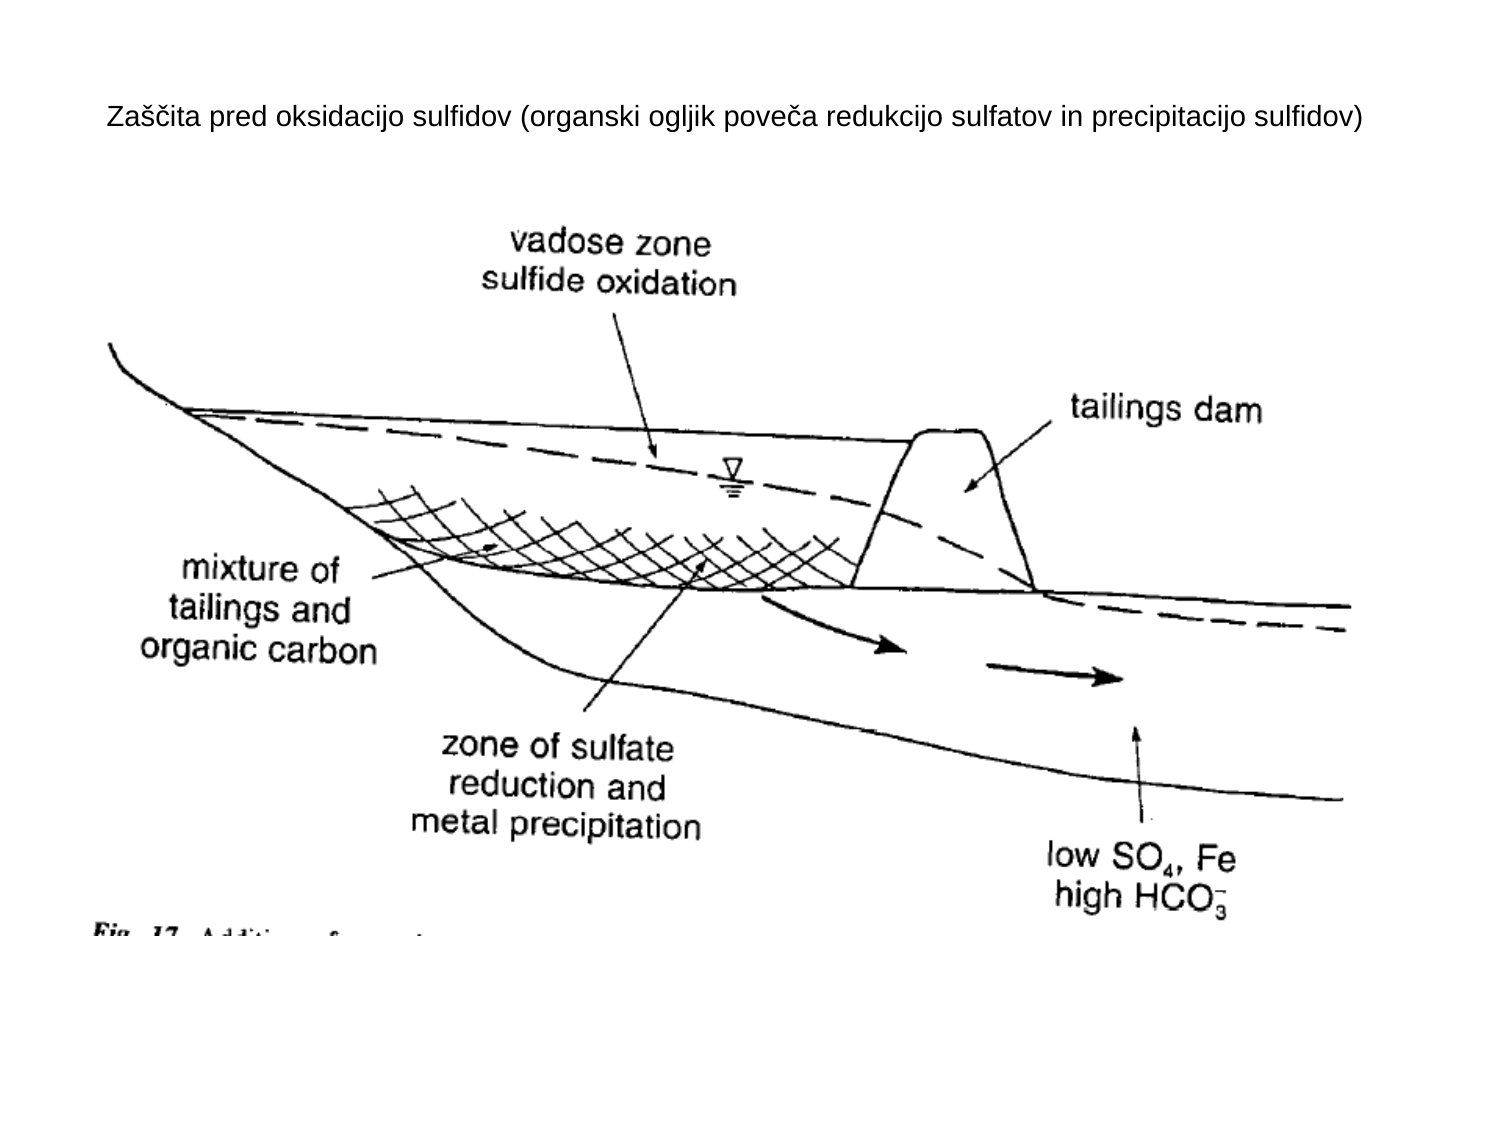

Zaščita pred oksidacijo sulfidov (organski ogljik poveča redukcijo sulfatov in precipitacijo sulfidov)